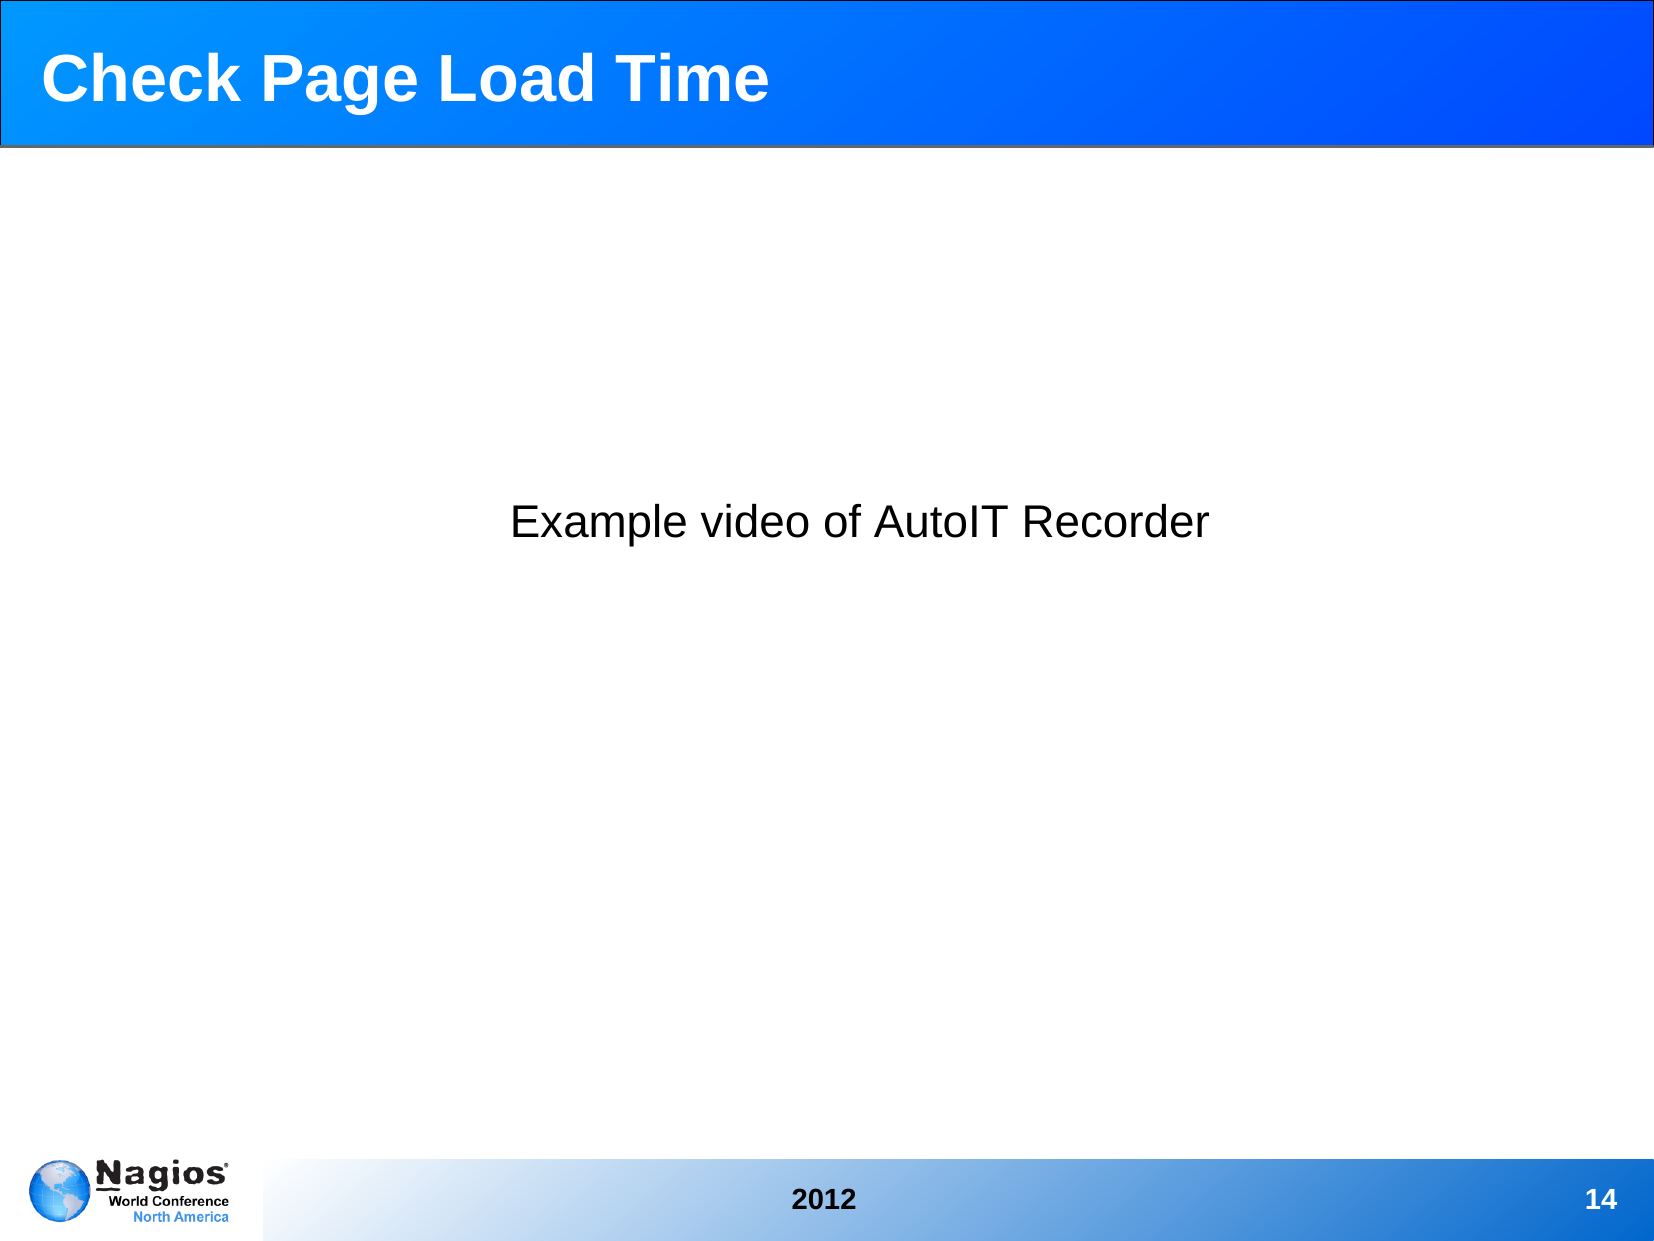

# Check Page Load Time
Example video of AutoIT Recorder
2011
14